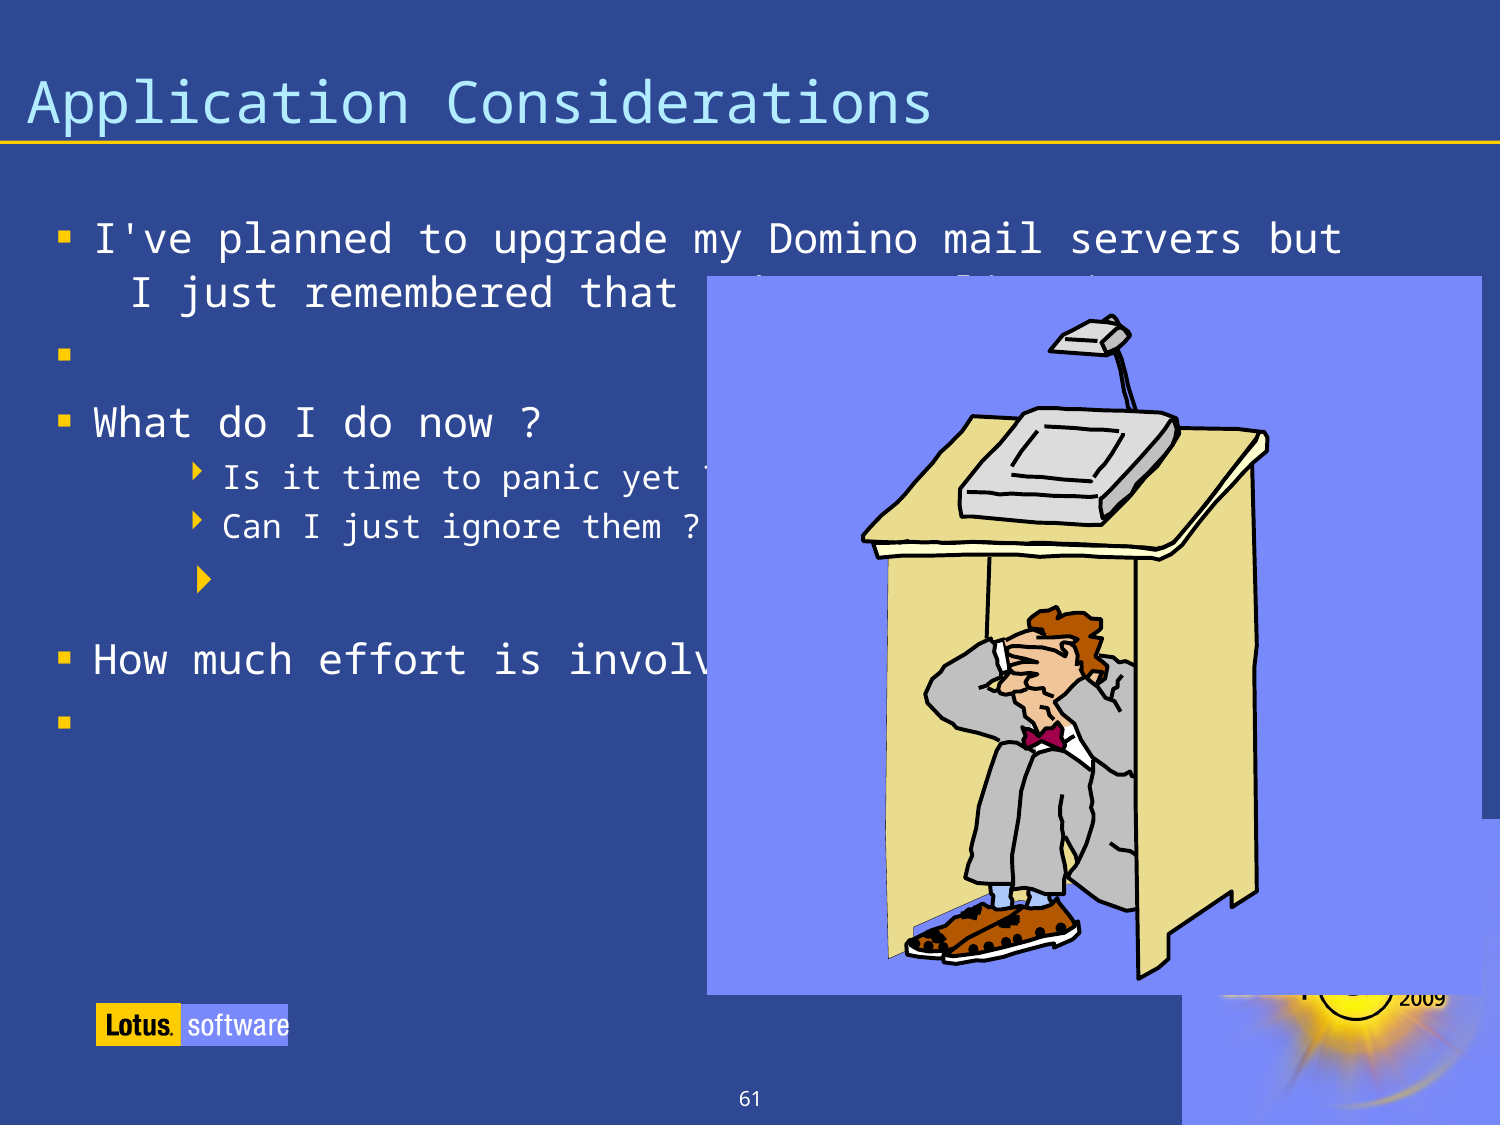

# Application Considerations
I've planned to upgrade my Domino mail servers but I just remembered that I have applications
What do I do now ?
Is it time to panic yet ?
Can I just ignore them ?
How much effort is involved ?
61